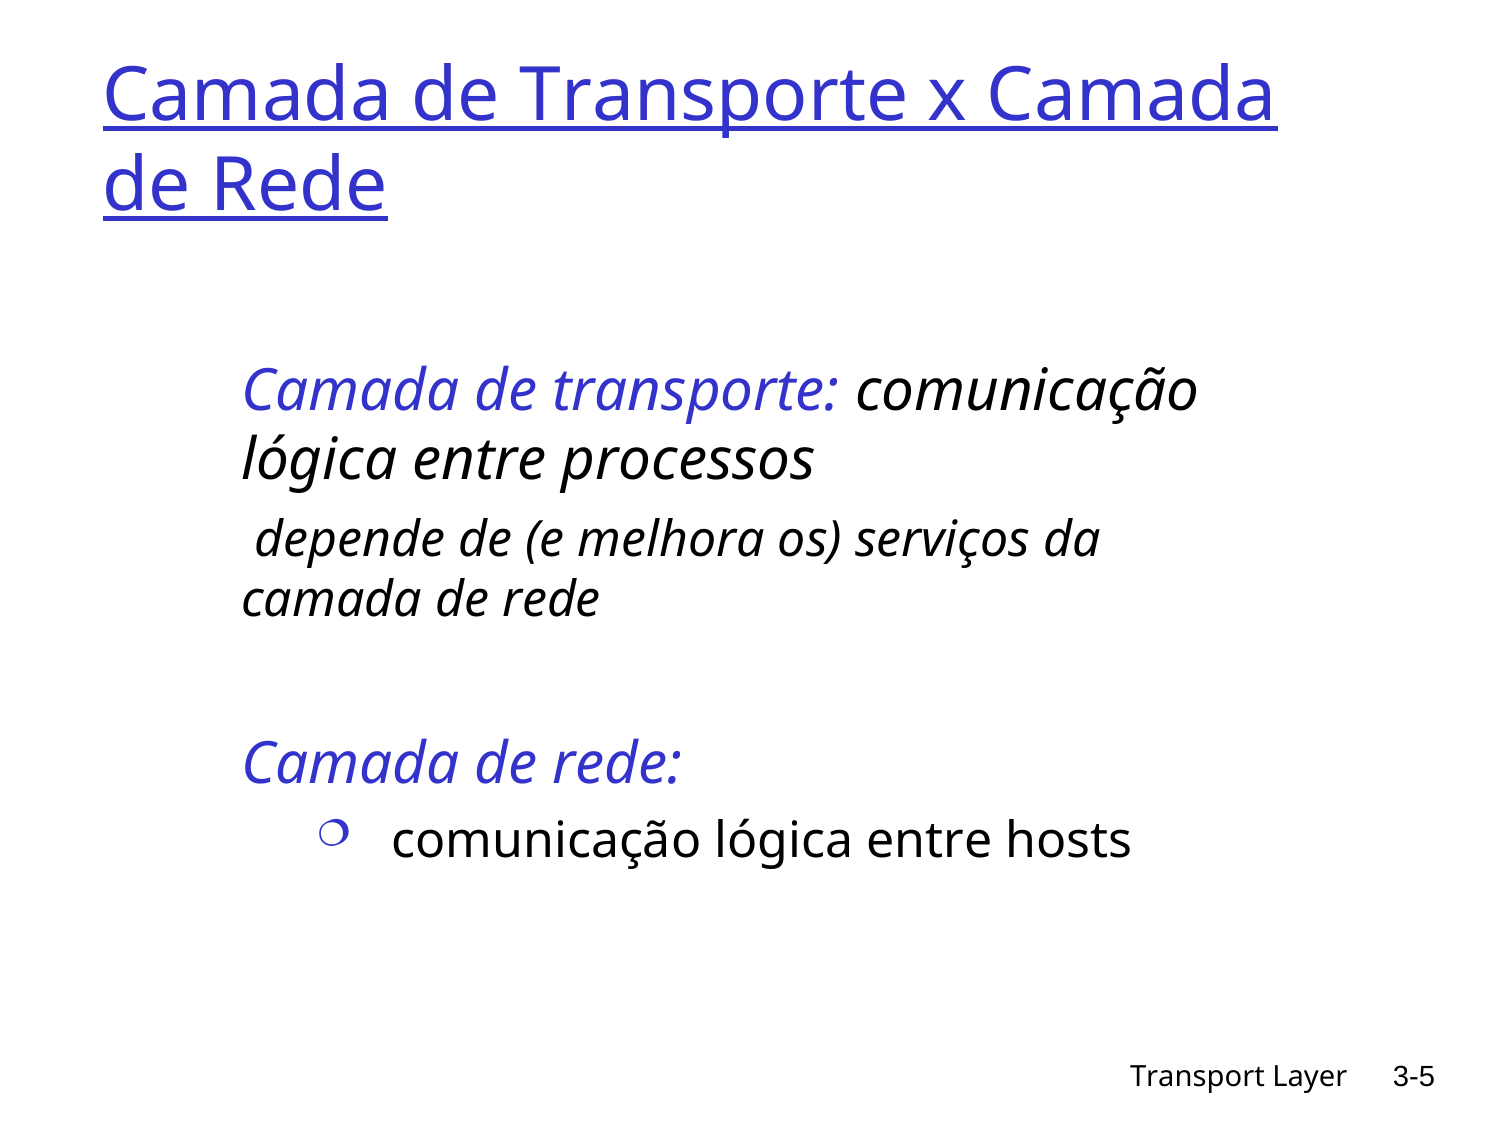

# Camada de Transporte x Camada de Rede
Camada de transporte: comunicação lógica entre processos
 depende de (e melhora os) serviços da camada de rede
Camada de rede:
	comunicação lógica entre hosts
Transport Layer